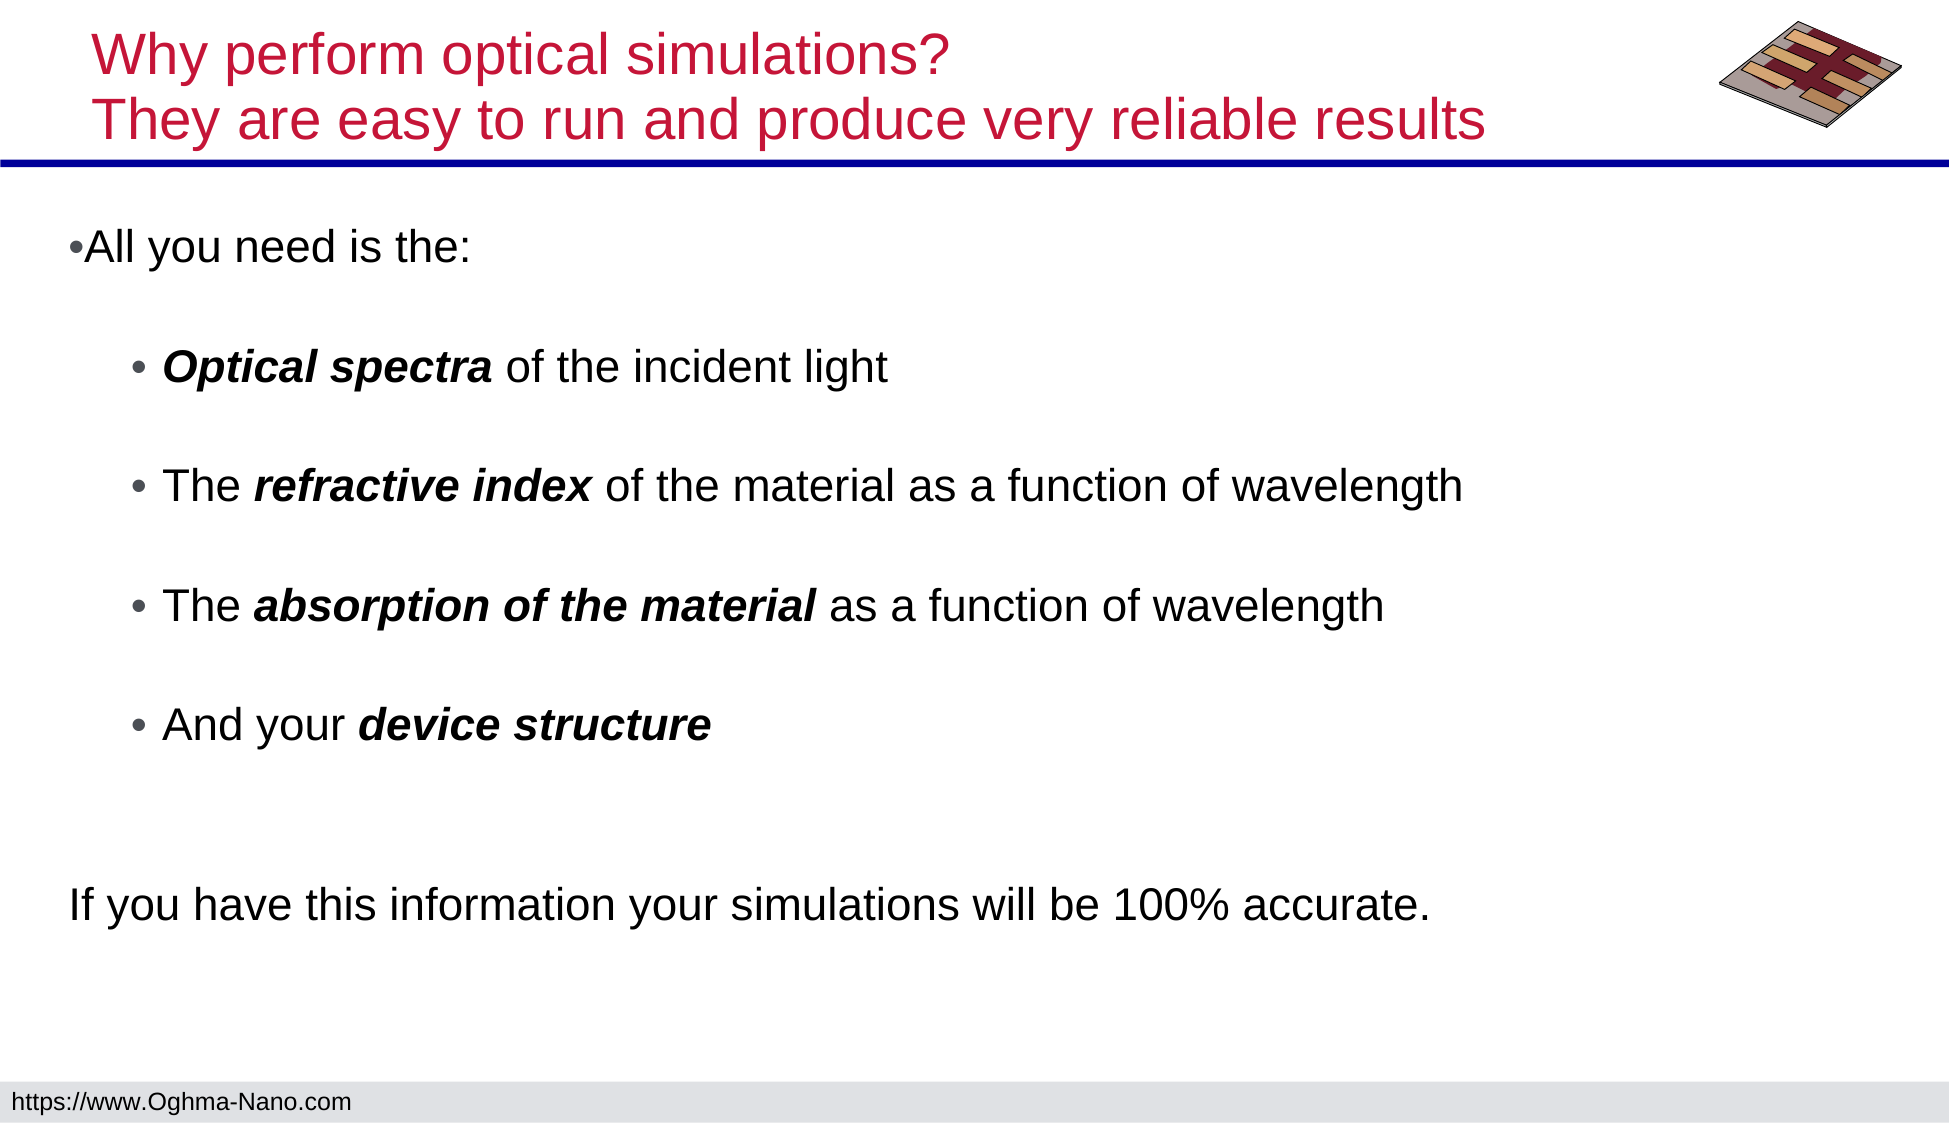

# Why perform optical simulations? They are easy to run and produce very reliable results
All you need is the:
Optical spectra of the incident light
The refractive index of the material as a function of wavelength
The absorption of the material as a function of wavelength
And your device structure
If you have this information your simulations will be 100% accurate.